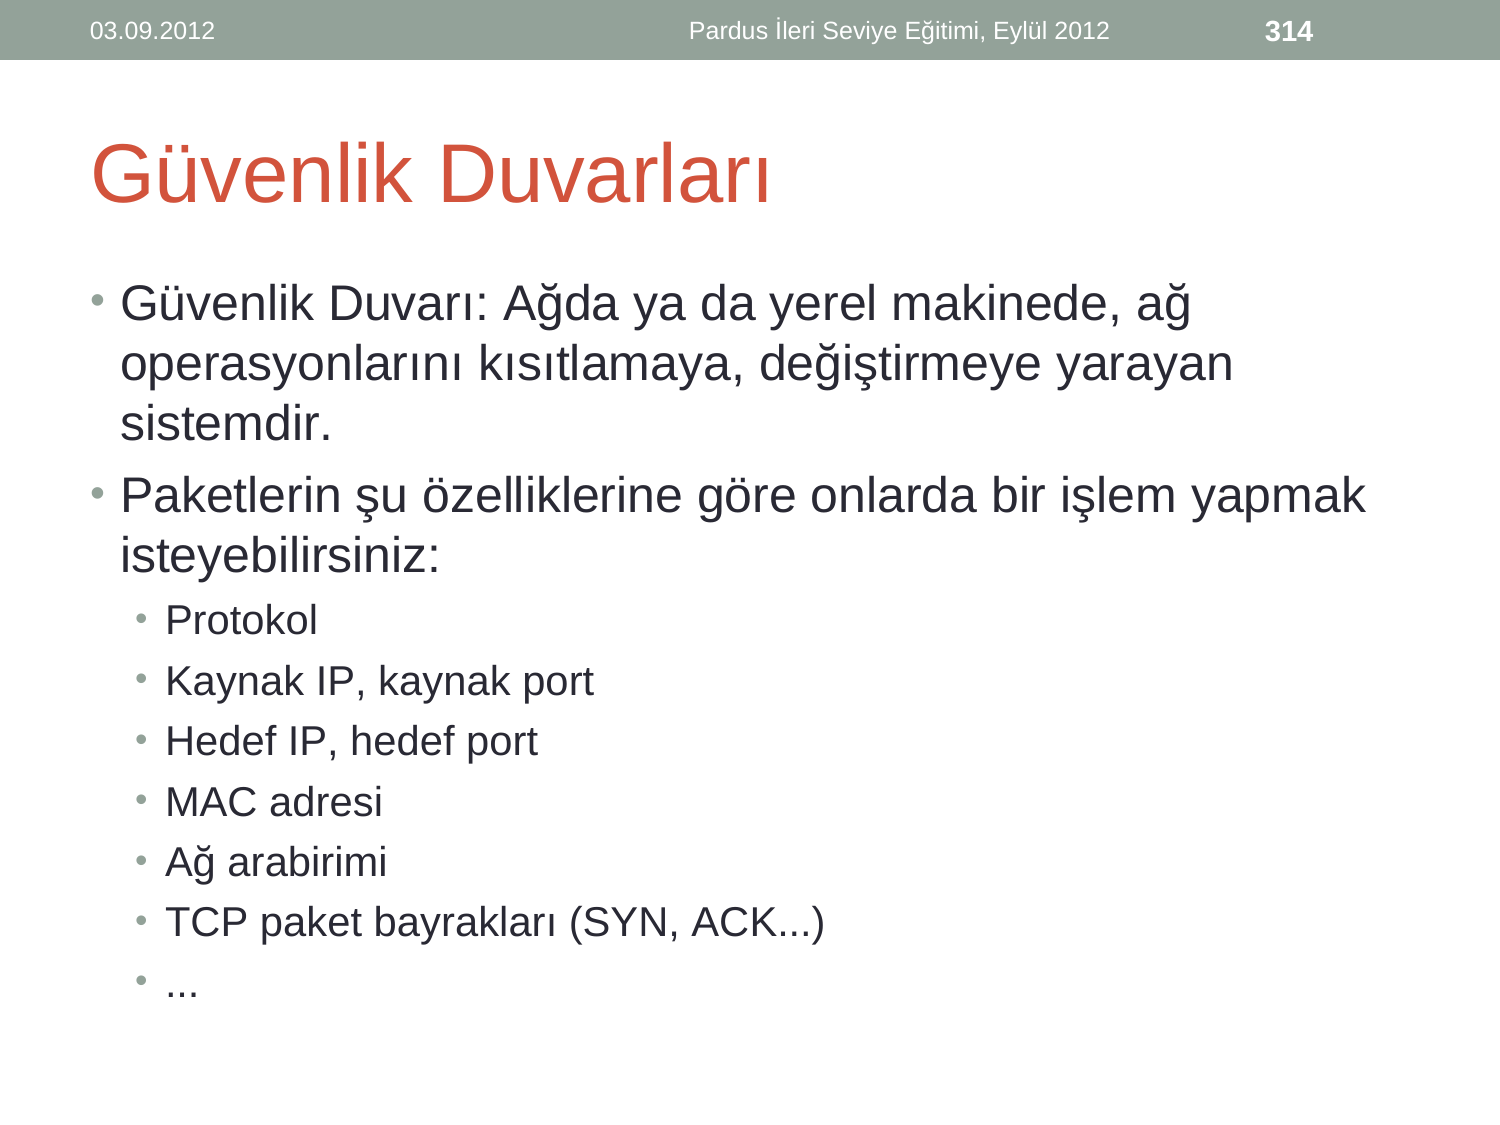

03.09.2012
Pardus İleri Seviye Eğitimi, Eylül 2012
# Güvenlik Duvarları
Güvenlik Duvarı: Ağda ya da yerel makinede, ağ operasyonlarını kısıtlamaya, değiştirmeye yarayan sistemdir.
Paketlerin şu özelliklerine göre onlarda bir işlem yapmak isteyebilirsiniz:
Protokol
Kaynak IP, kaynak port
Hedef IP, hedef port
MAC adresi
Ağ arabirimi
TCP paket bayrakları (SYN, ACK...)
...